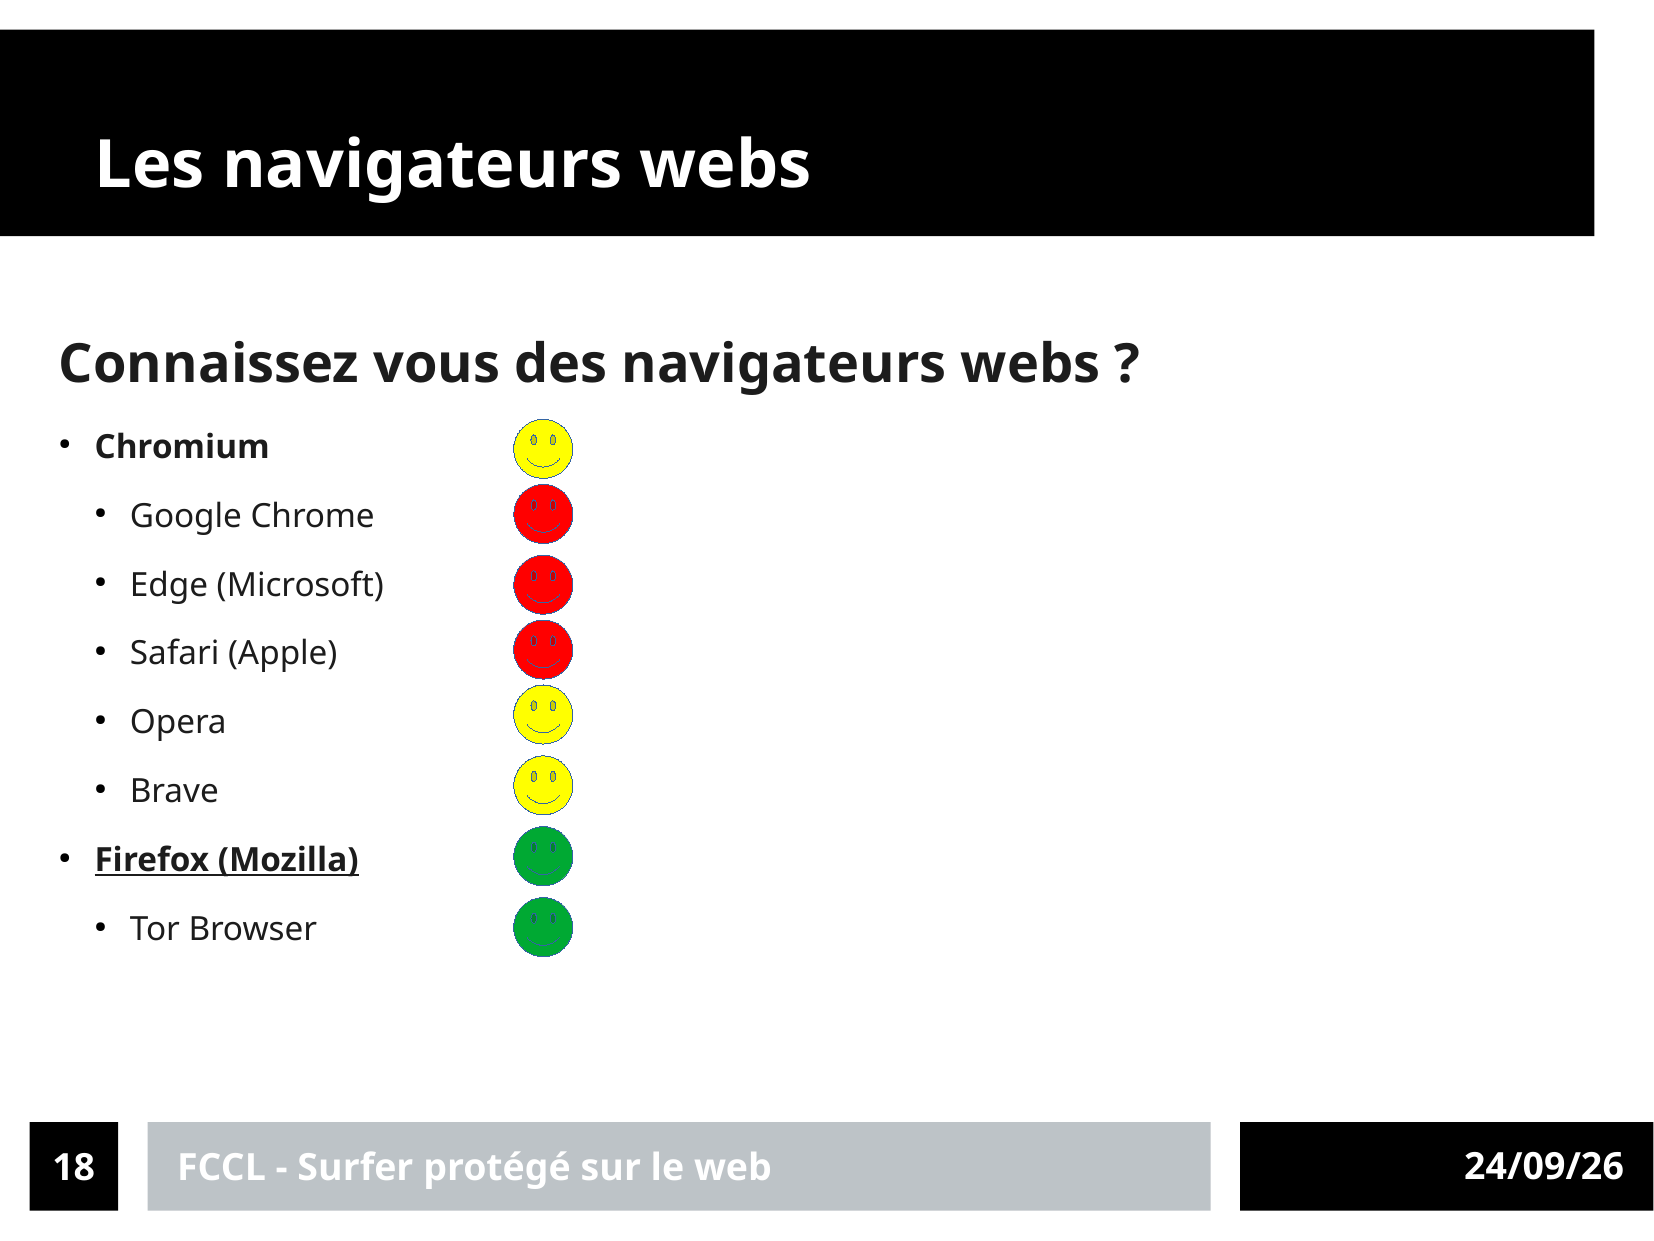

# Les navigateurs webs
Connaissez vous des navigateurs webs ?
Chromium
Google Chrome
Edge (Microsoft)
Safari (Apple)
Opera
Brave
Firefox (Mozilla)
Tor Browser
18
FCCL - Surfer protégé sur le web